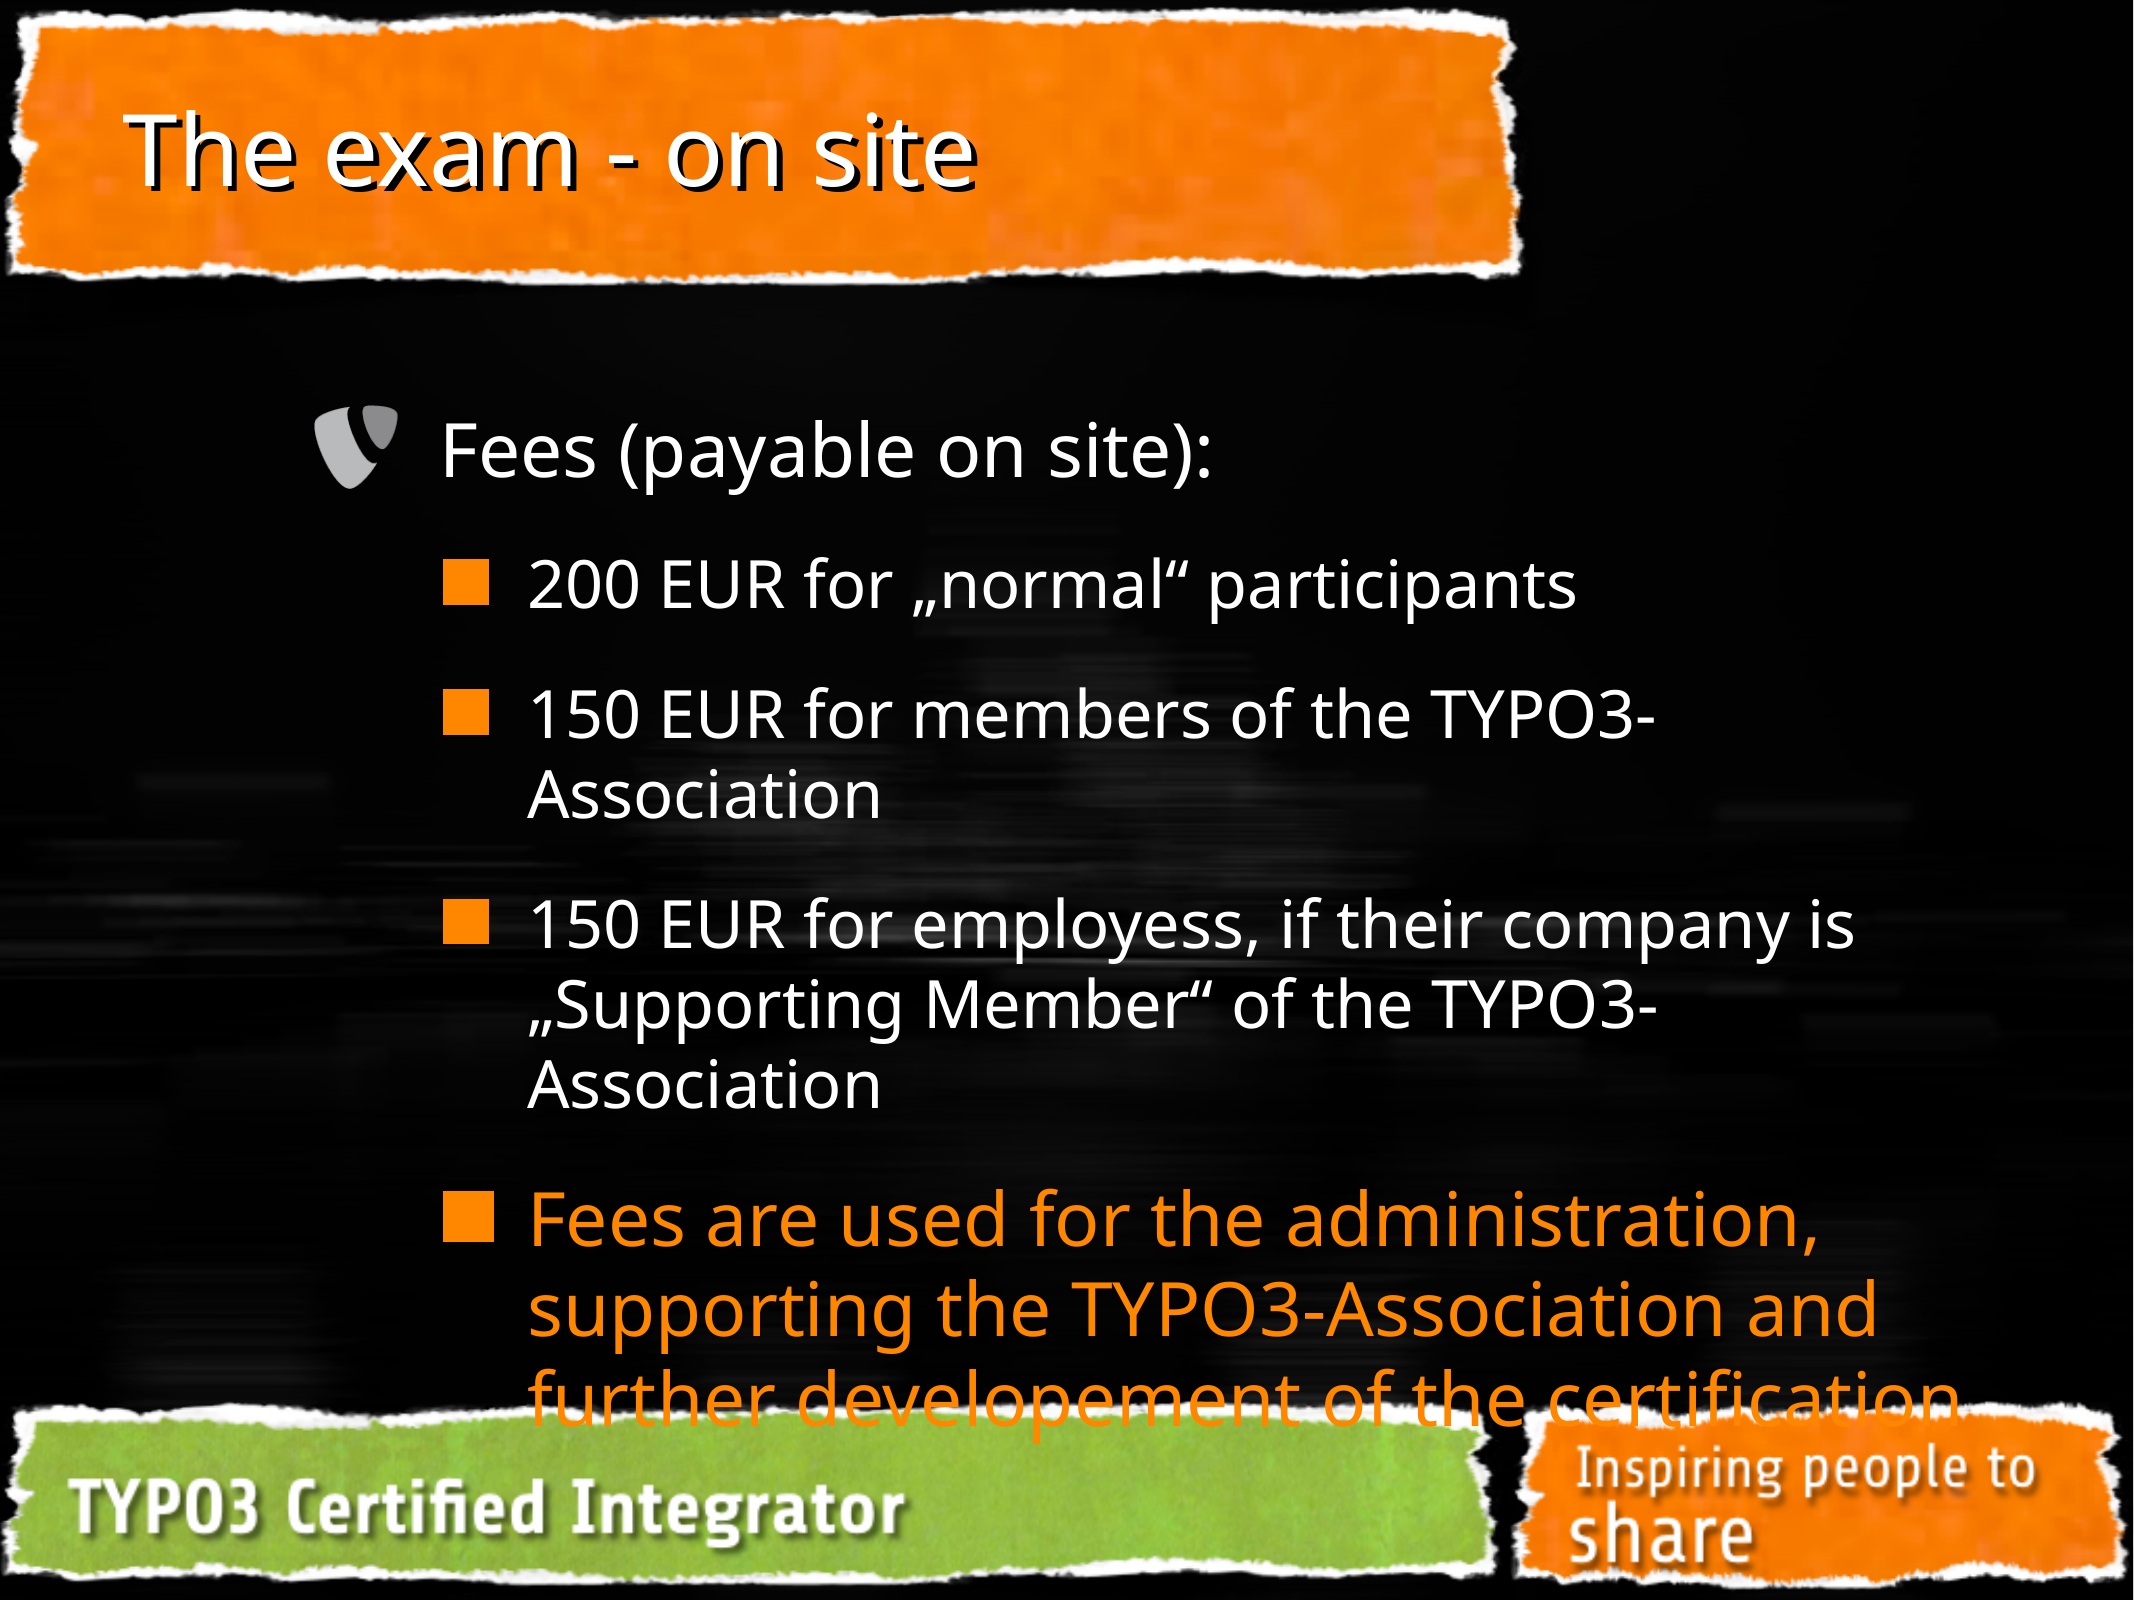

# The exam - on site
Fees (payable on site):
200 EUR for „normal“ participants
150 EUR for members of the TYPO3-Association
150 EUR for employess, if their company is „Supporting Member“ of the TYPO3-Association
Fees are used for the administration, supporting the TYPO3-Association and further developement of the certification